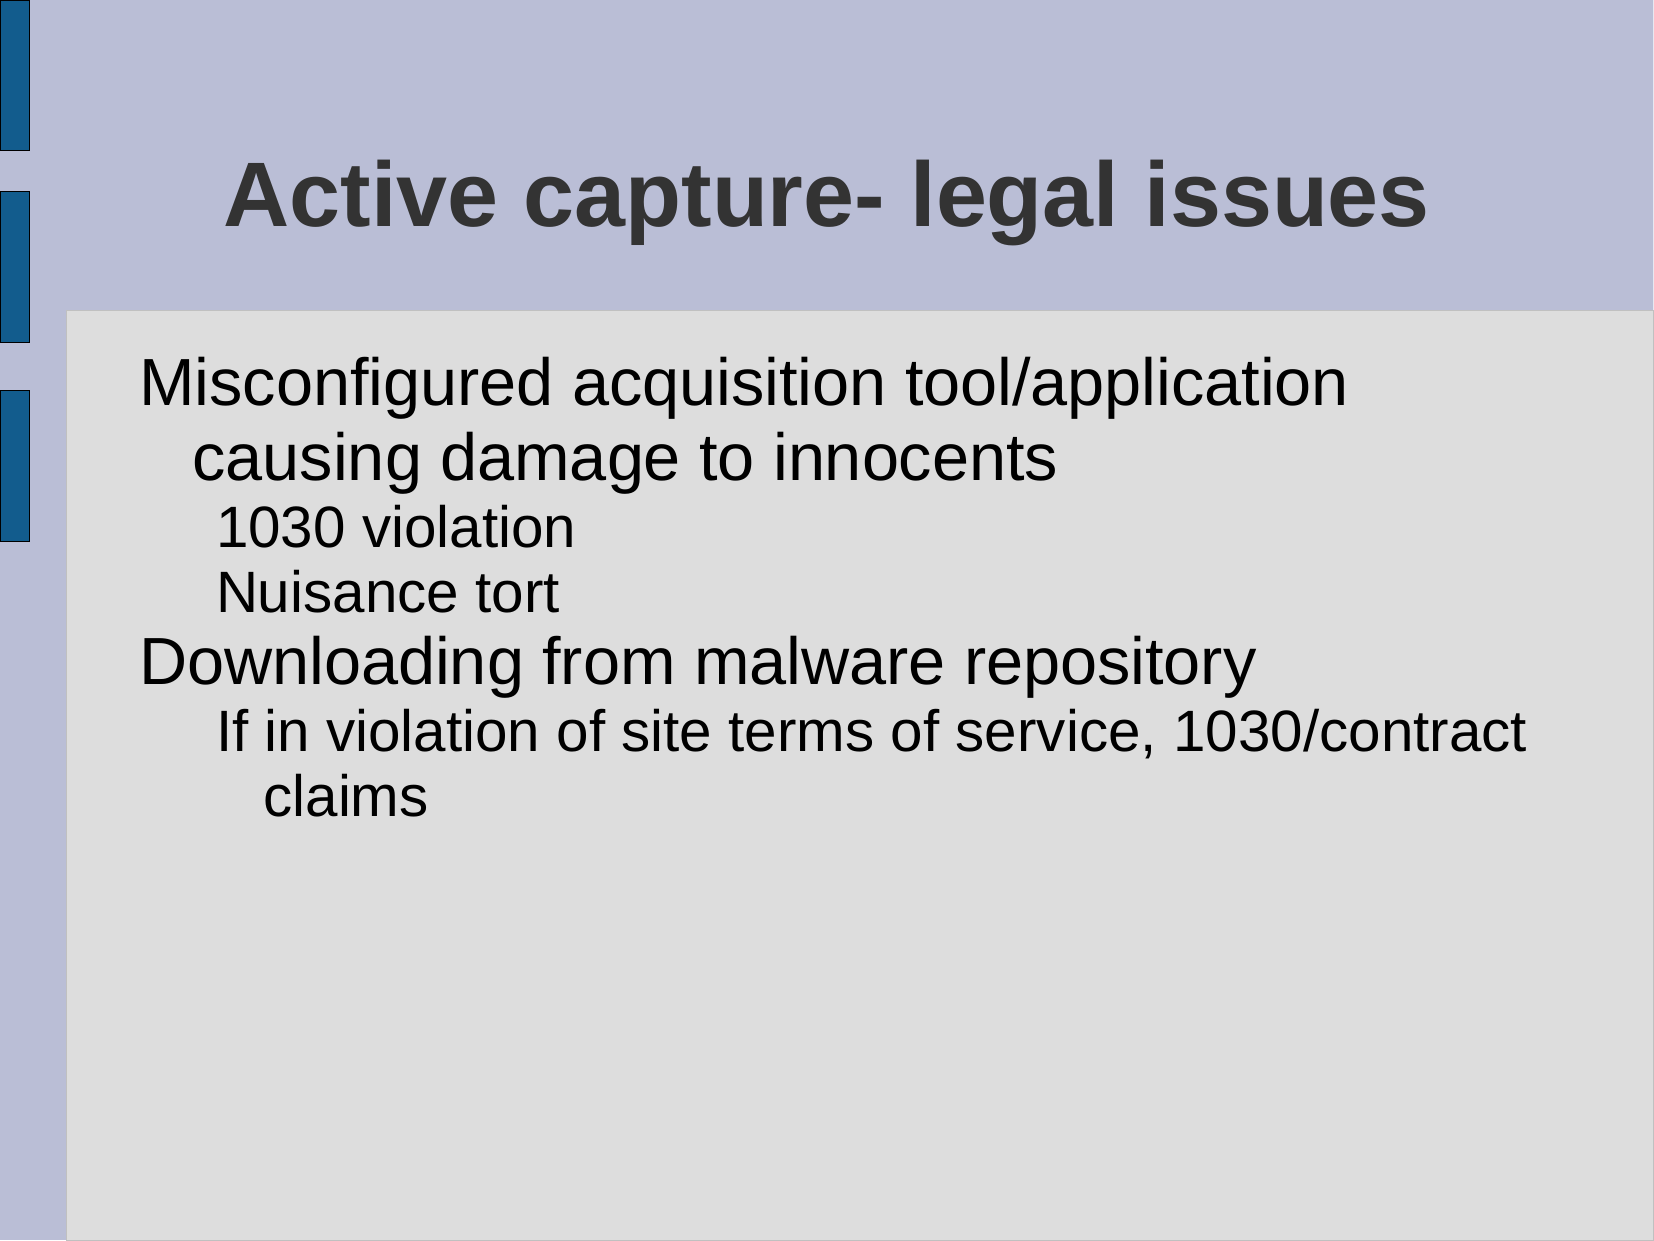

# Active capture- legal issues
Misconfigured acquisition tool/application causing damage to innocents
1030 violation
Nuisance tort
Downloading from malware repository
If in violation of site terms of service, 1030/contract claims